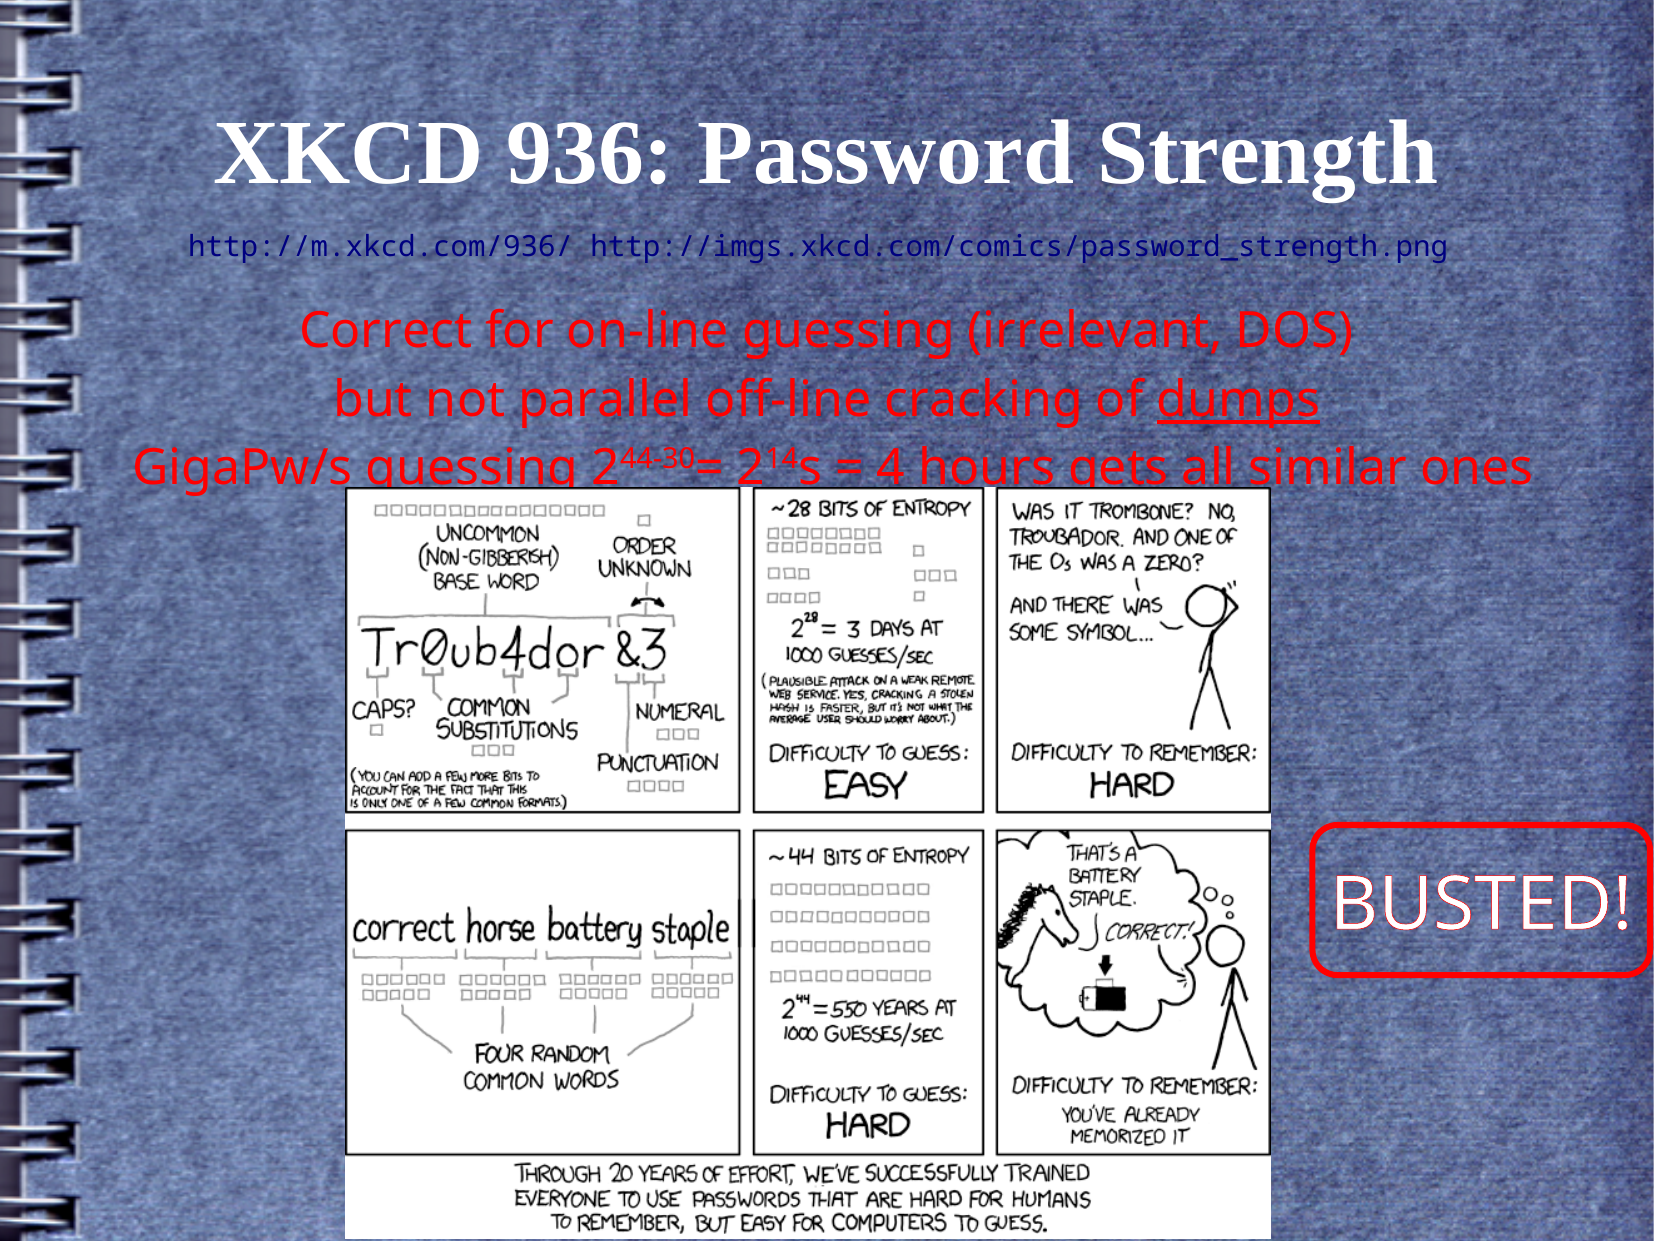

# XKCD 936: Password Strength
http://m.xkcd.com/936/ http://imgs.xkcd.com/comics/password_strength.png
Correct for on-line guessing (irrelevant, DOS)
but not parallel off-line cracking of dumps
 GigaPw/s guessing 244-30= 214s = 4 hours gets all similar ones too.
BUSTED!